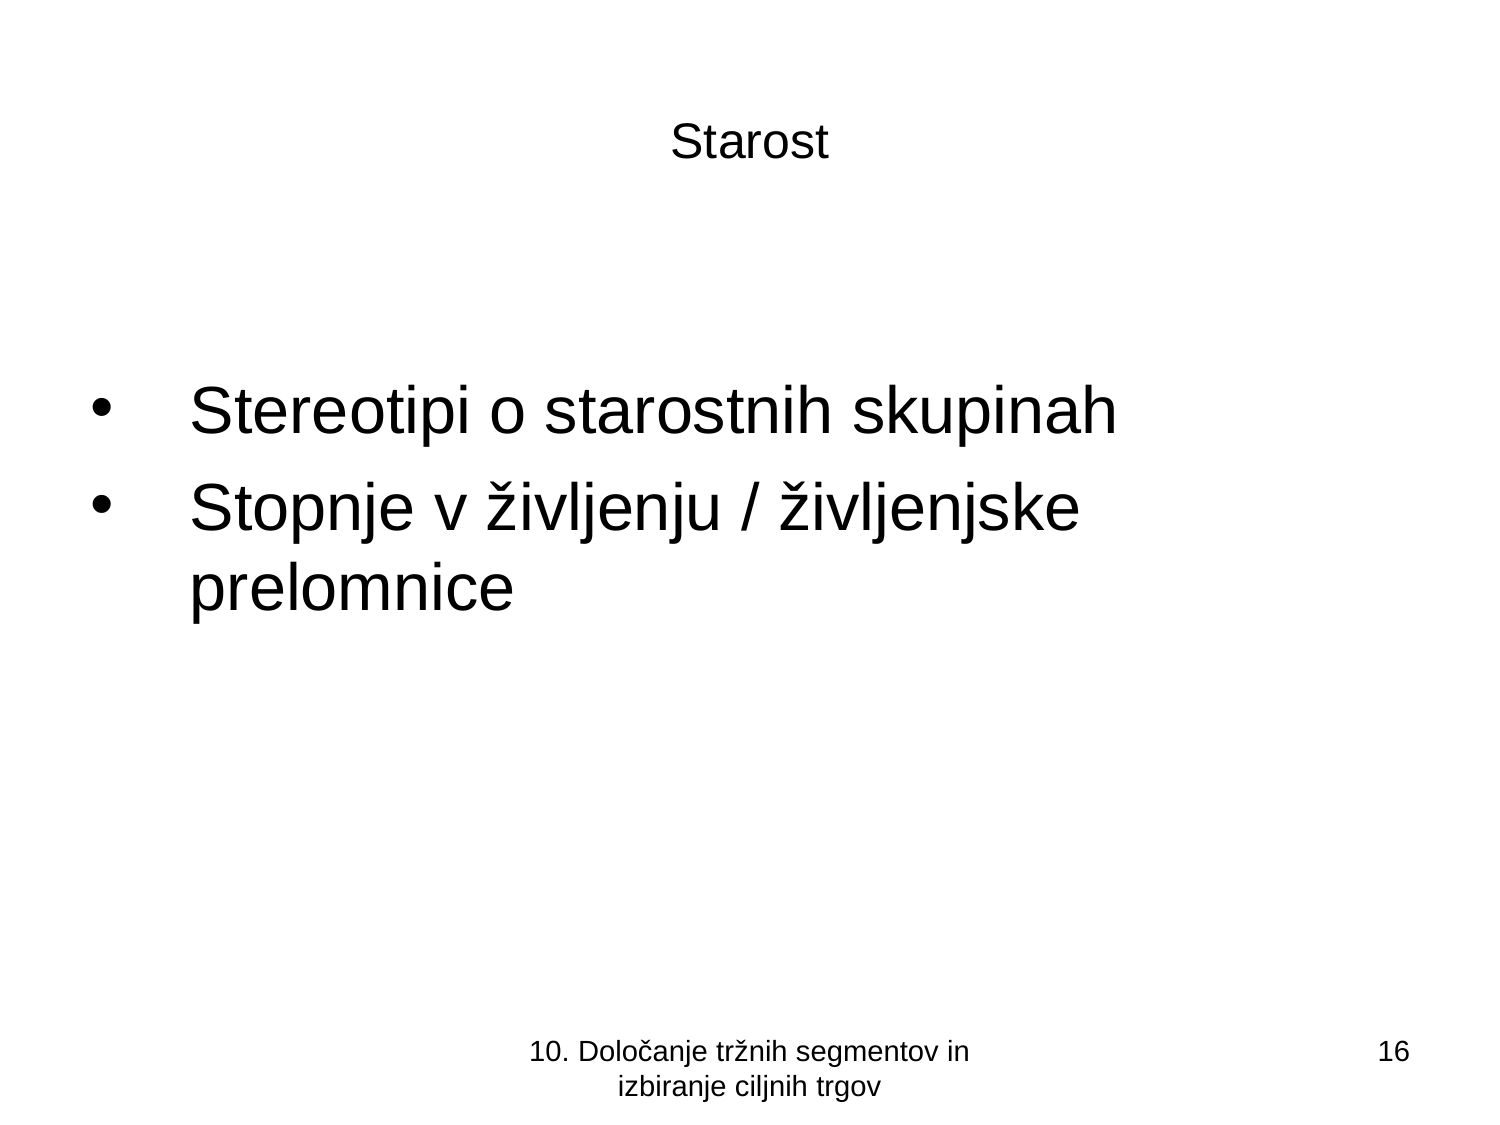

# Starost
Stereotipi o starostnih skupinah
Stopnje v življenju / življenjske prelomnice
10. Določanje tržnih segmentov in izbiranje ciljnih trgov